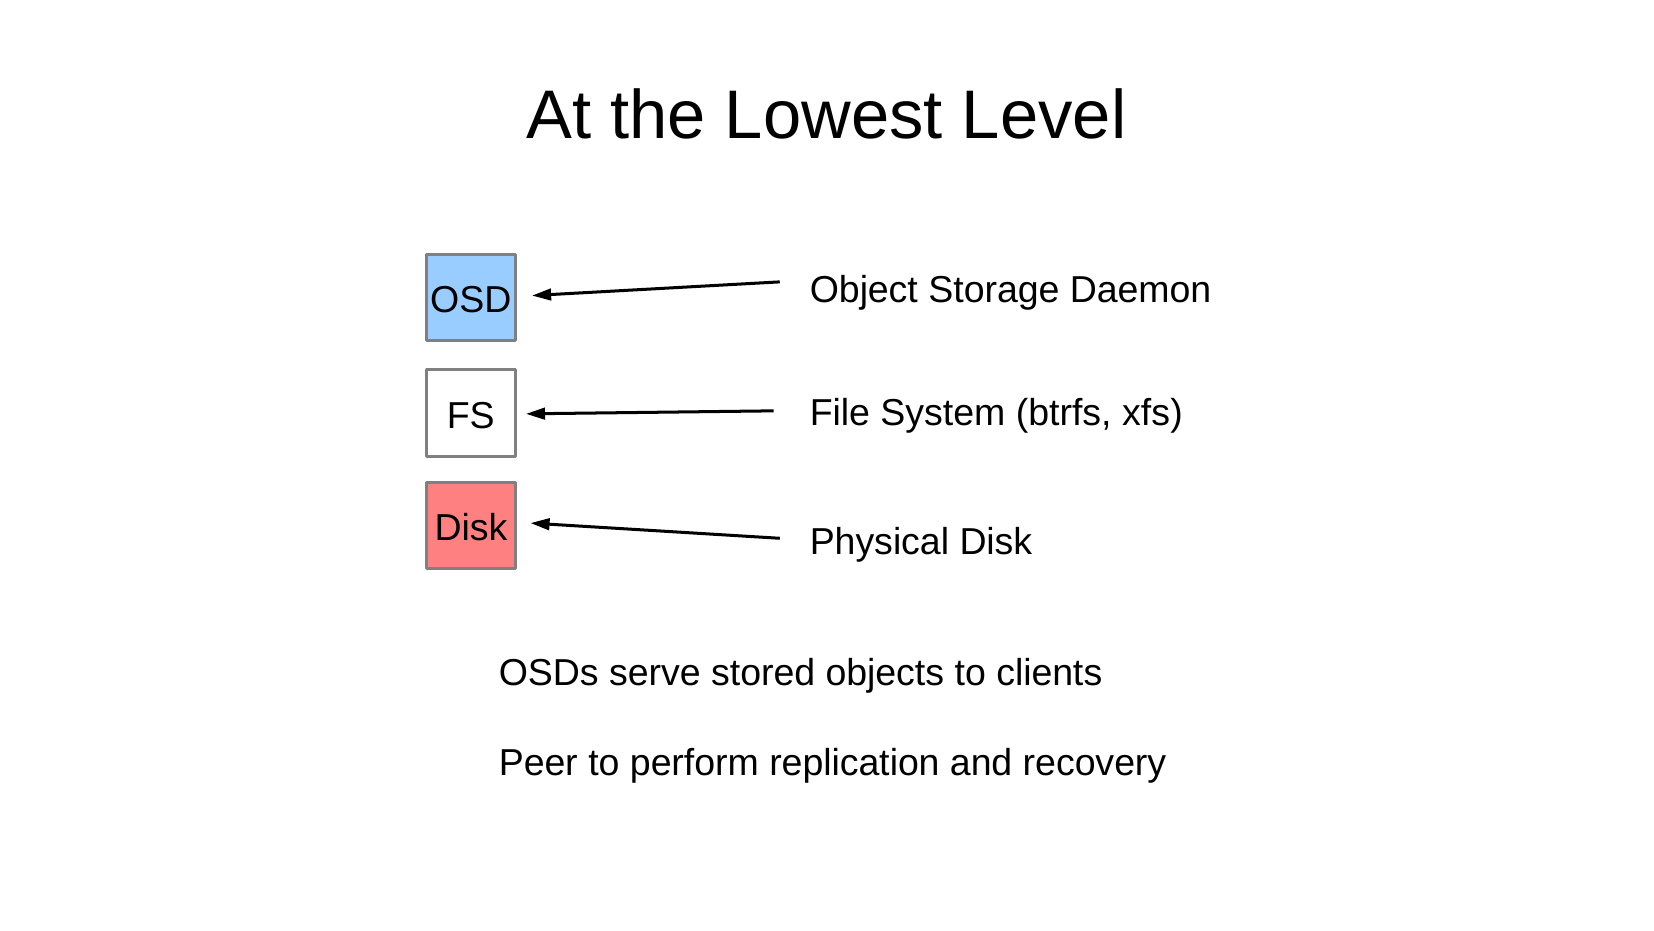

# At the Lowest Level
OSD
Object Storage Daemon
FS
File System (btrfs, xfs)
Disk
Physical Disk
OSDs serve stored objects to clients
Peer to perform replication and recovery